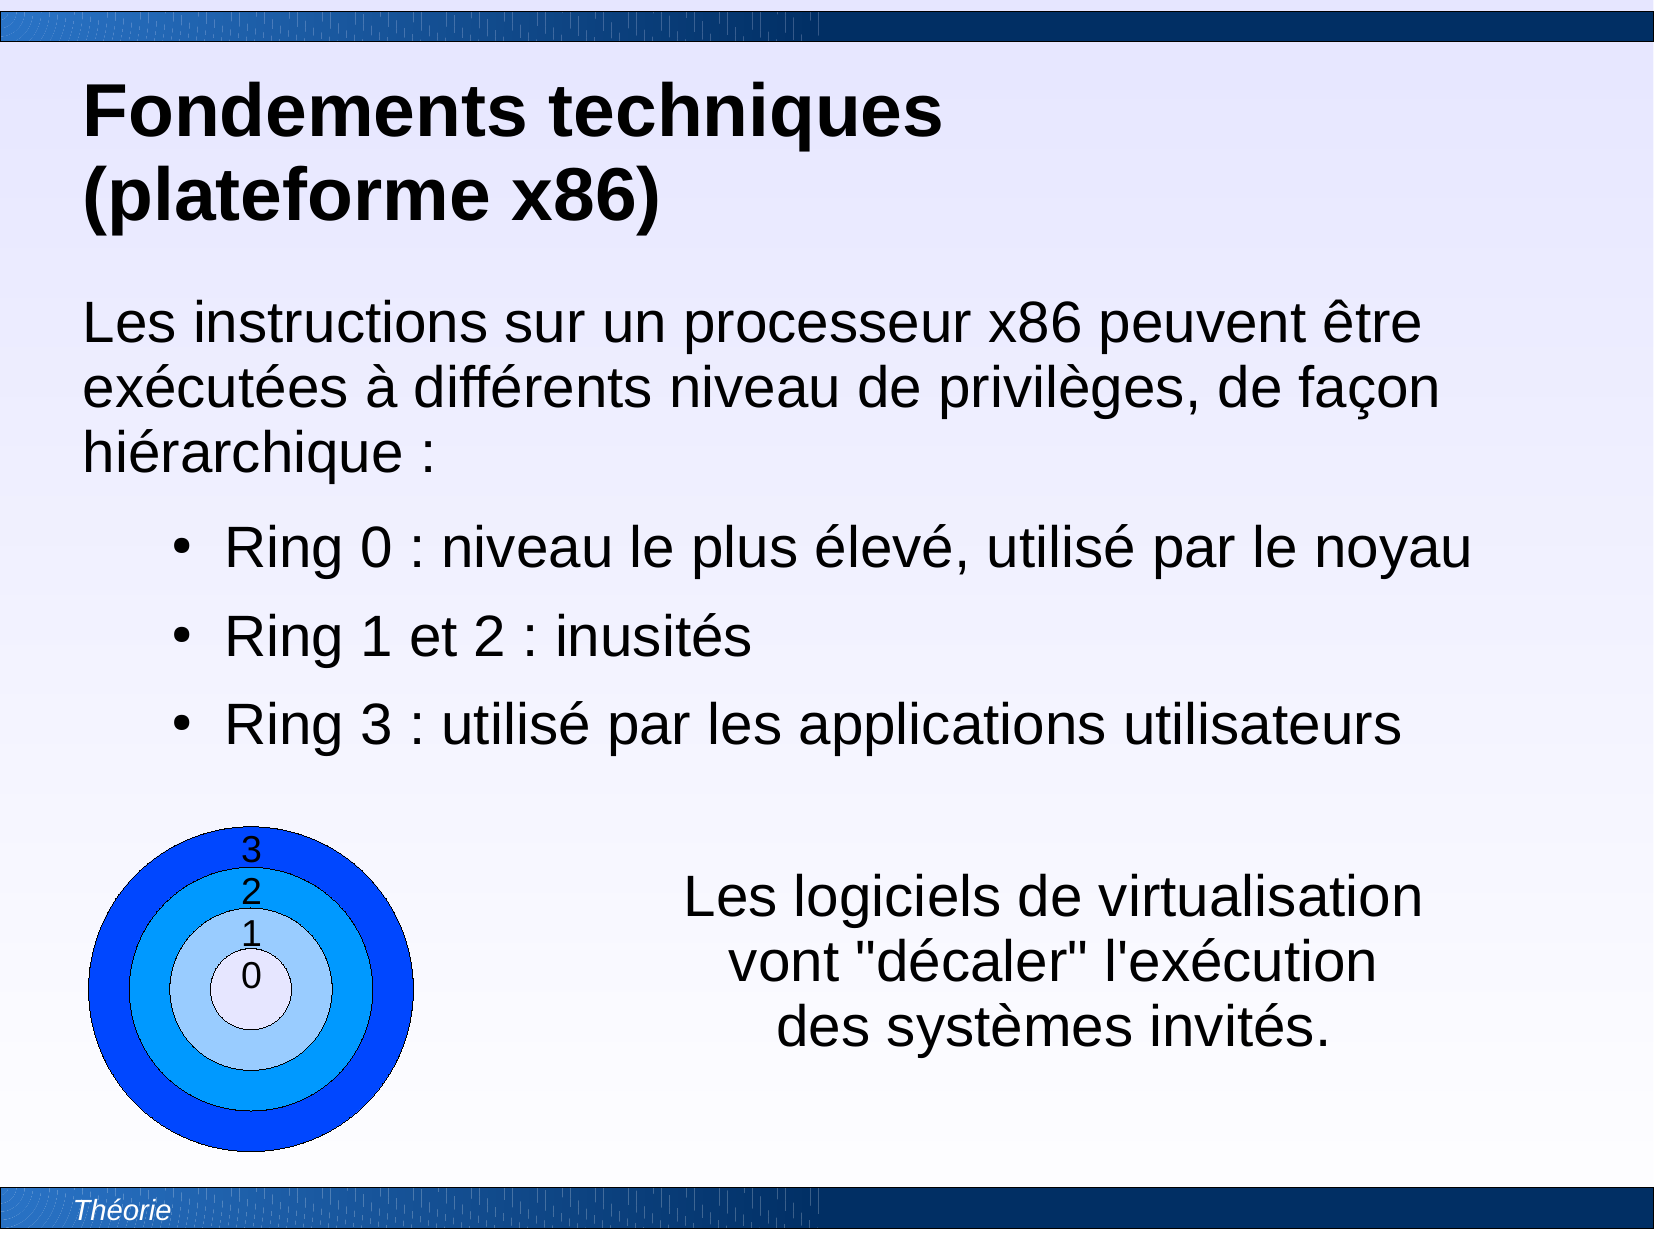

# Fondements techniques (plateforme x86)
Les instructions sur un processeur x86 peuvent être exécutées à différents niveau de privilèges, de façon hiérarchique :
Ring 0 : niveau le plus élevé, utilisé par le noyau
Ring 1 et 2 : inusités
Ring 3 : utilisé par les applications utilisateurs
3
2
1
0
Les logiciels de virtualisation
vont "décaler" l'exécution
des systèmes invités.
Théorie